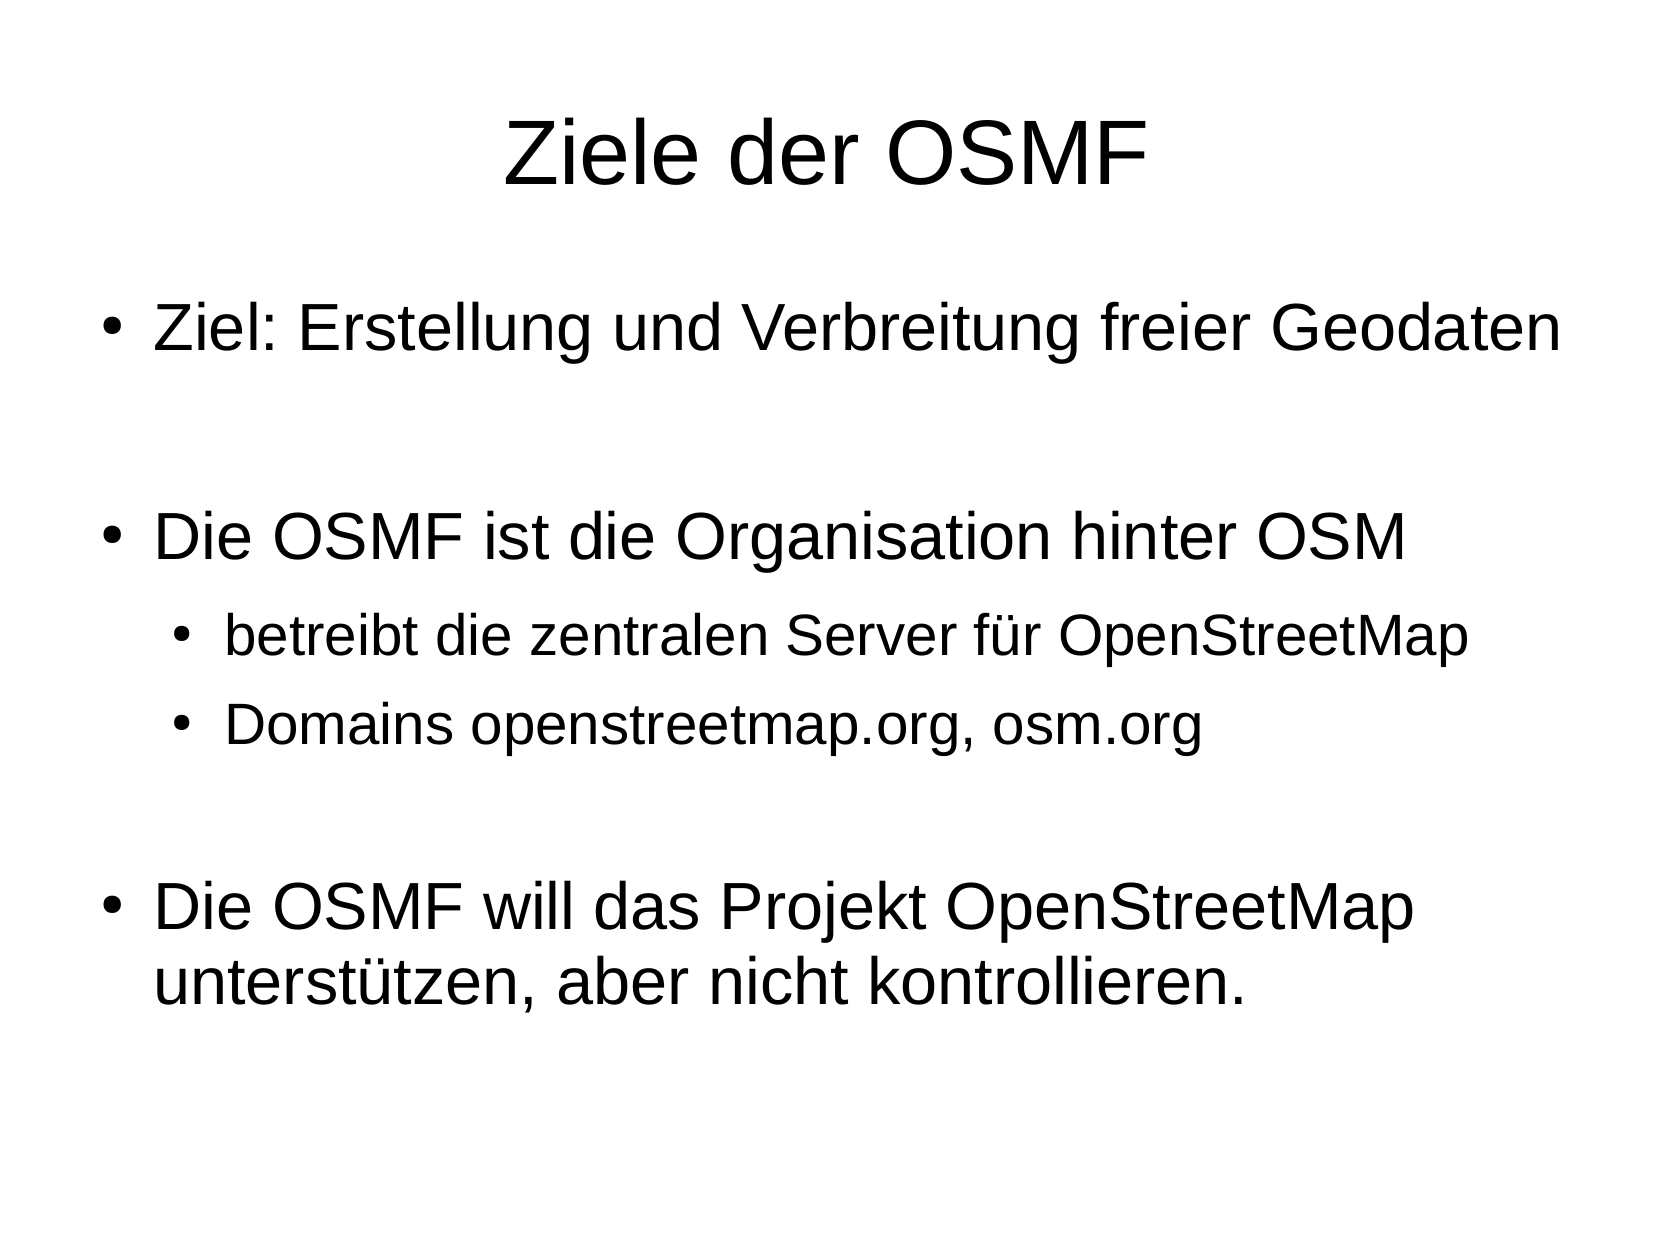

# Ziele der OSMF
Ziel: Erstellung und Verbreitung freier Geodaten
Die OSMF ist die Organisation hinter OSM
betreibt die zentralen Server für OpenStreetMap
Domains openstreetmap.org, osm.org
Die OSMF will das Projekt OpenStreetMap unterstützen, aber nicht kontrollieren.